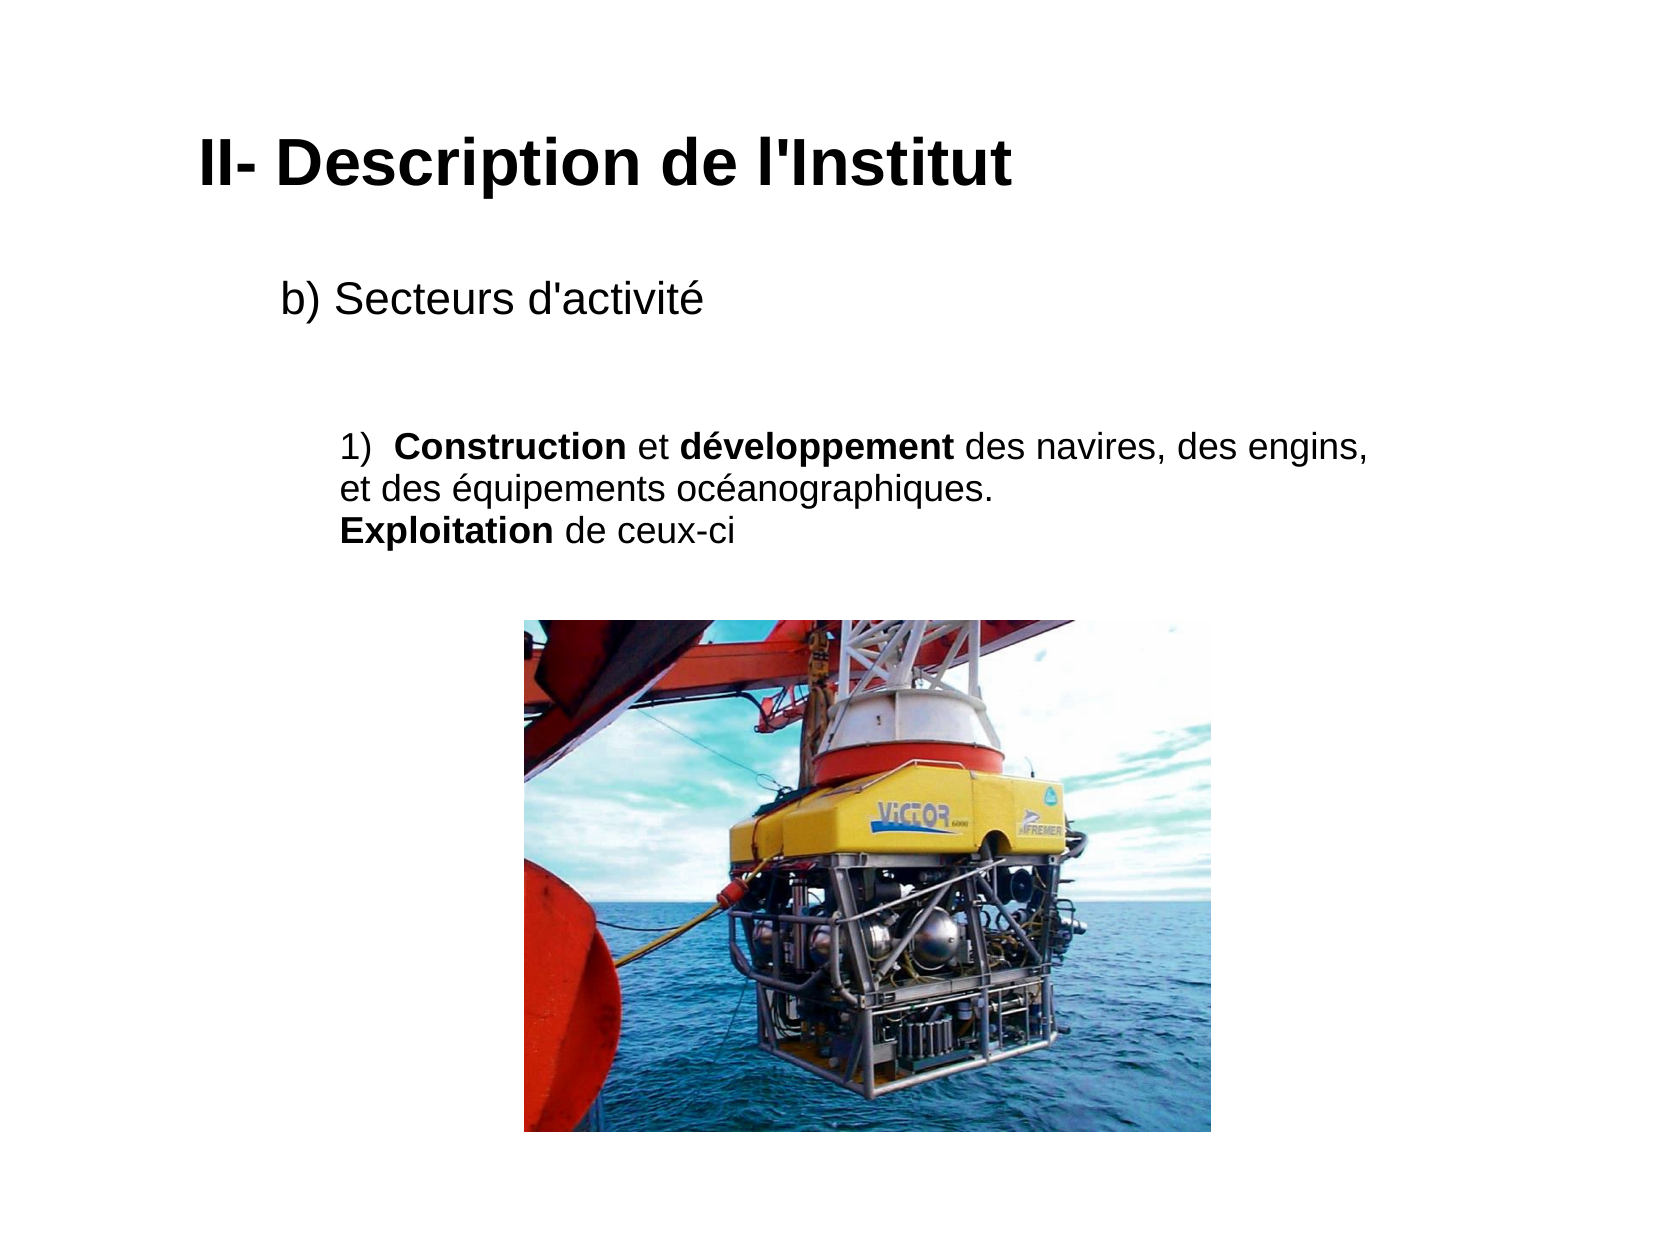

II- Description de l'Institut
b) Secteurs d'activité
1) Construction et développement des navires, des engins, et des équipements océanographiques.
Exploitation de ceux-ci